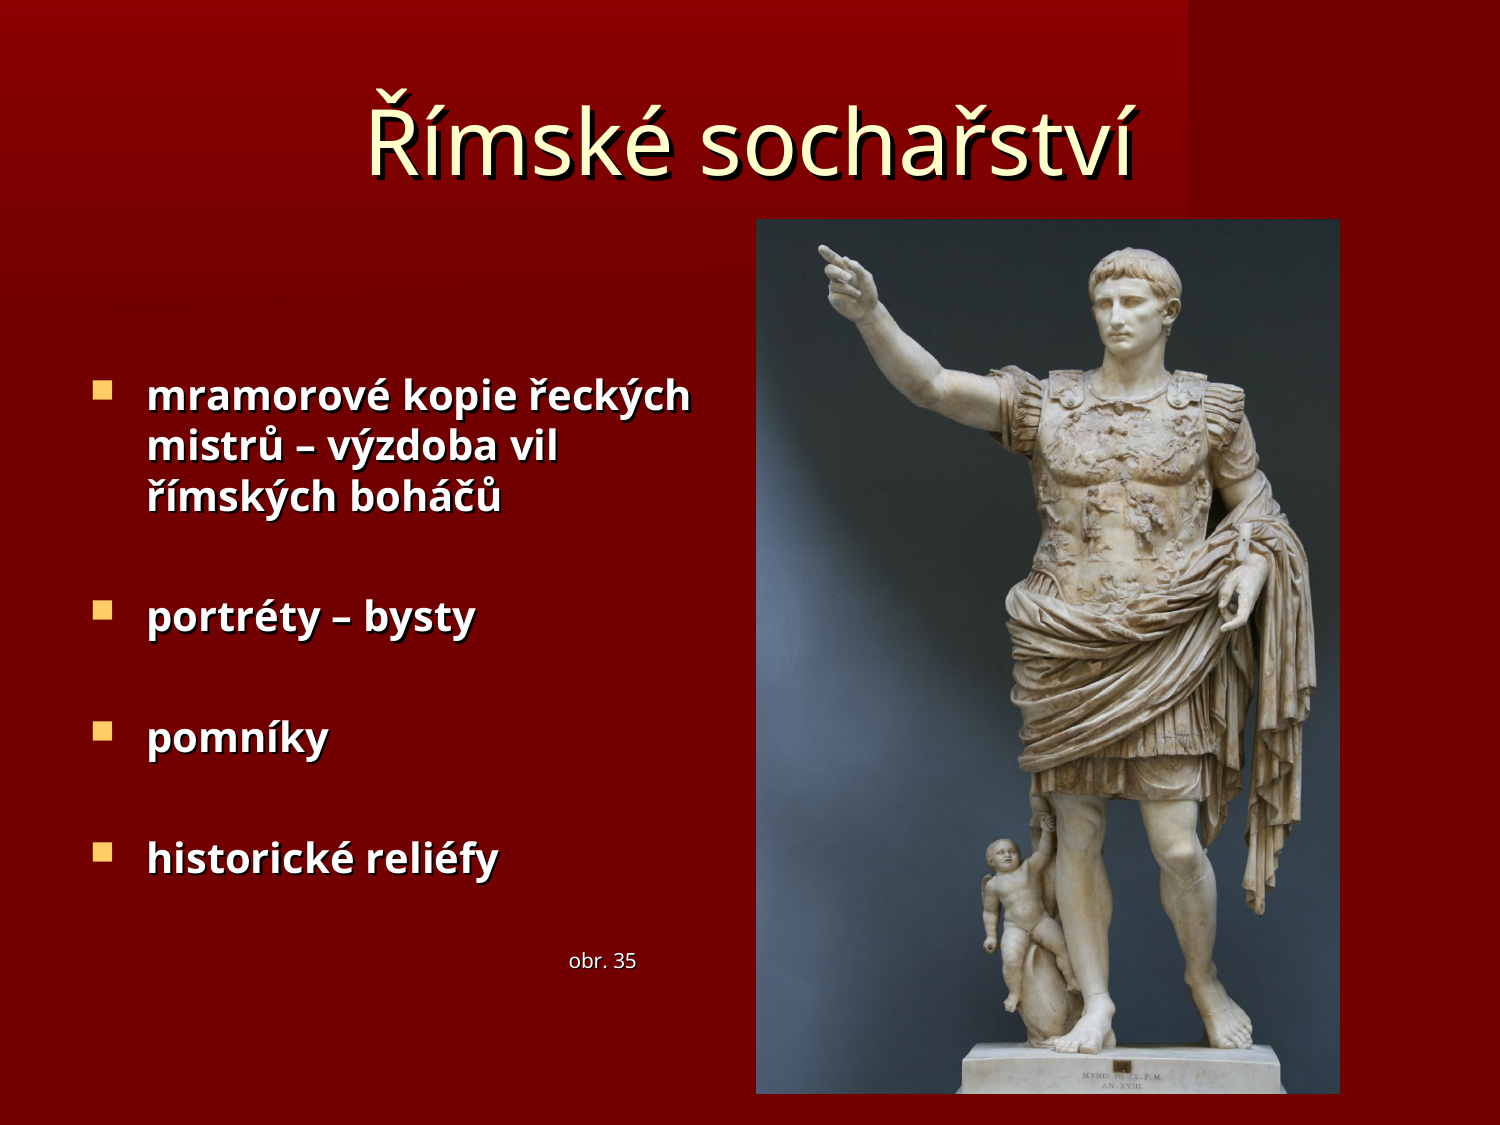

# Římské sochařství
mramorové kopie řeckých mistrů – výzdoba vil římských boháčů
portréty – bysty
pomníky
historické reliéfy
 obr. 35